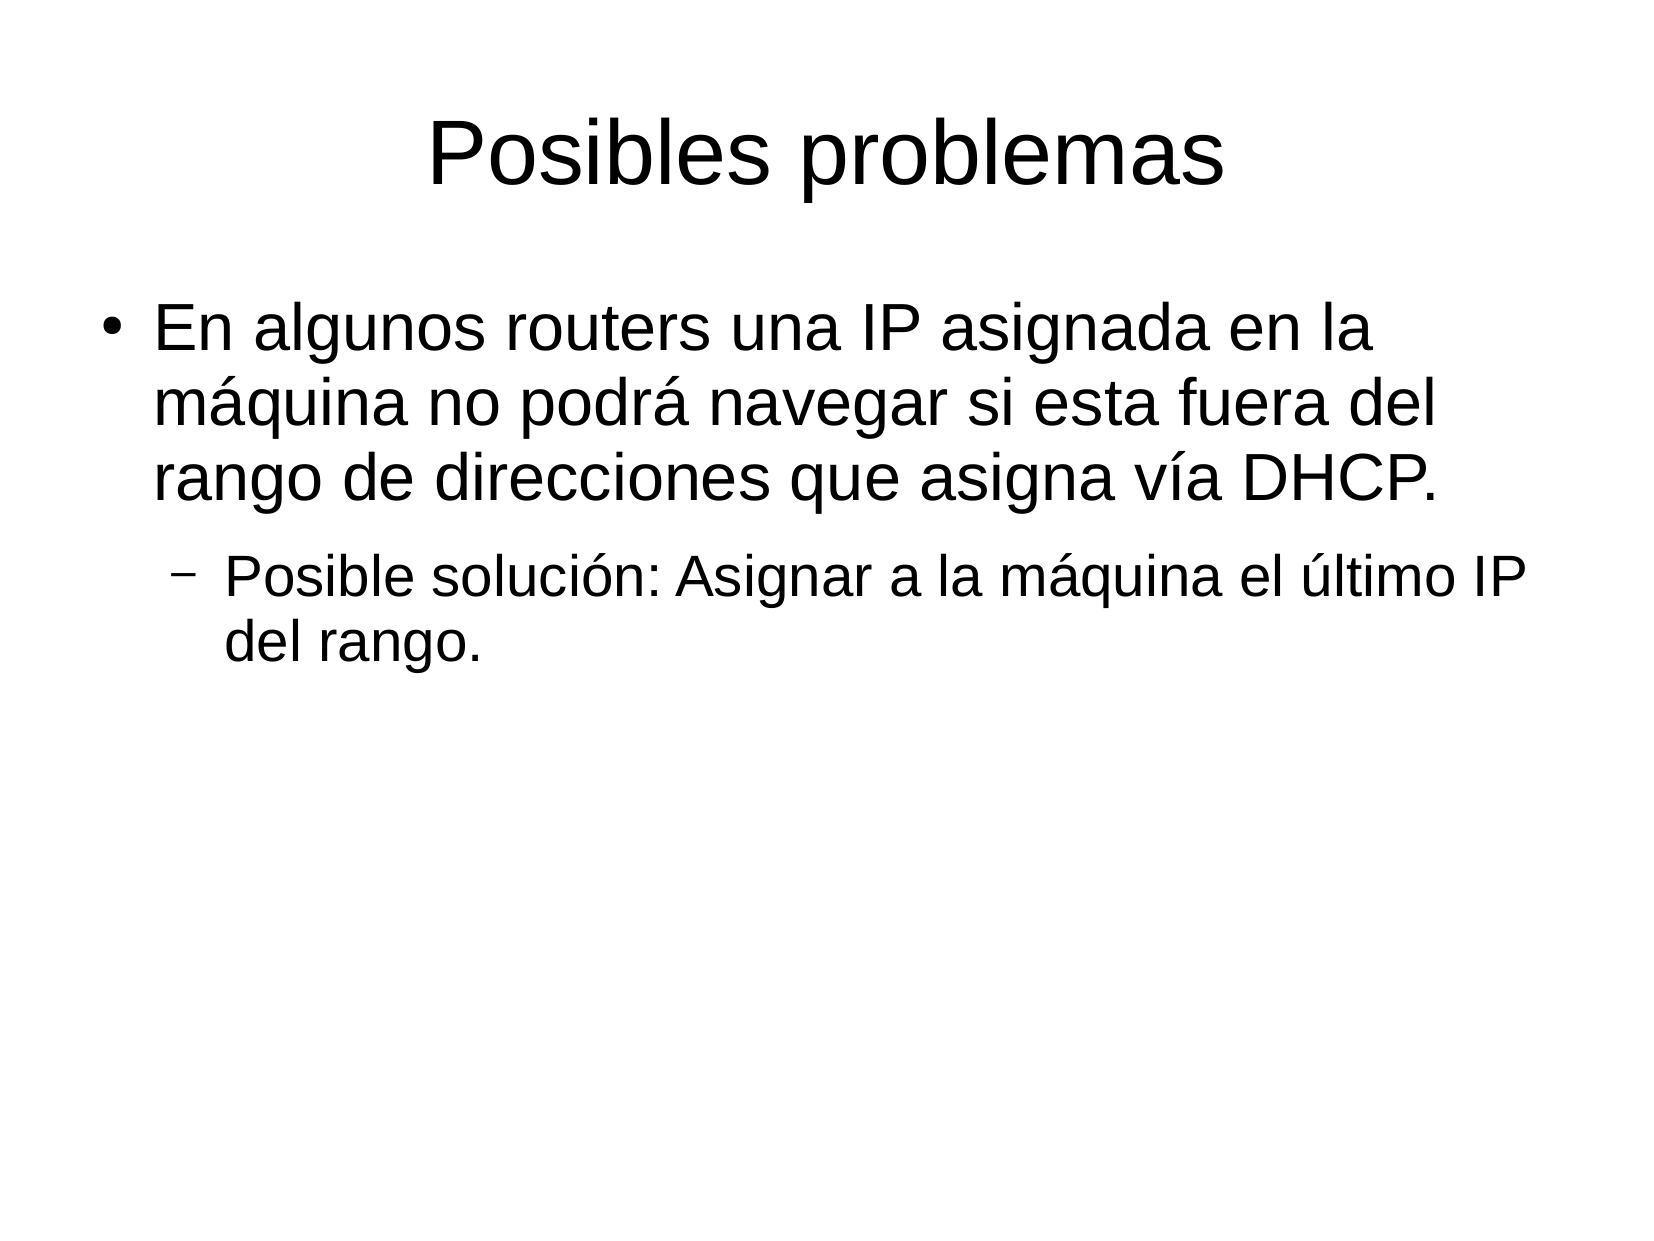

# Posibles problemas
En algunos routers una IP asignada en la máquina no podrá navegar si esta fuera del rango de direcciones que asigna vía DHCP.
Posible solución: Asignar a la máquina el último IP del rango.